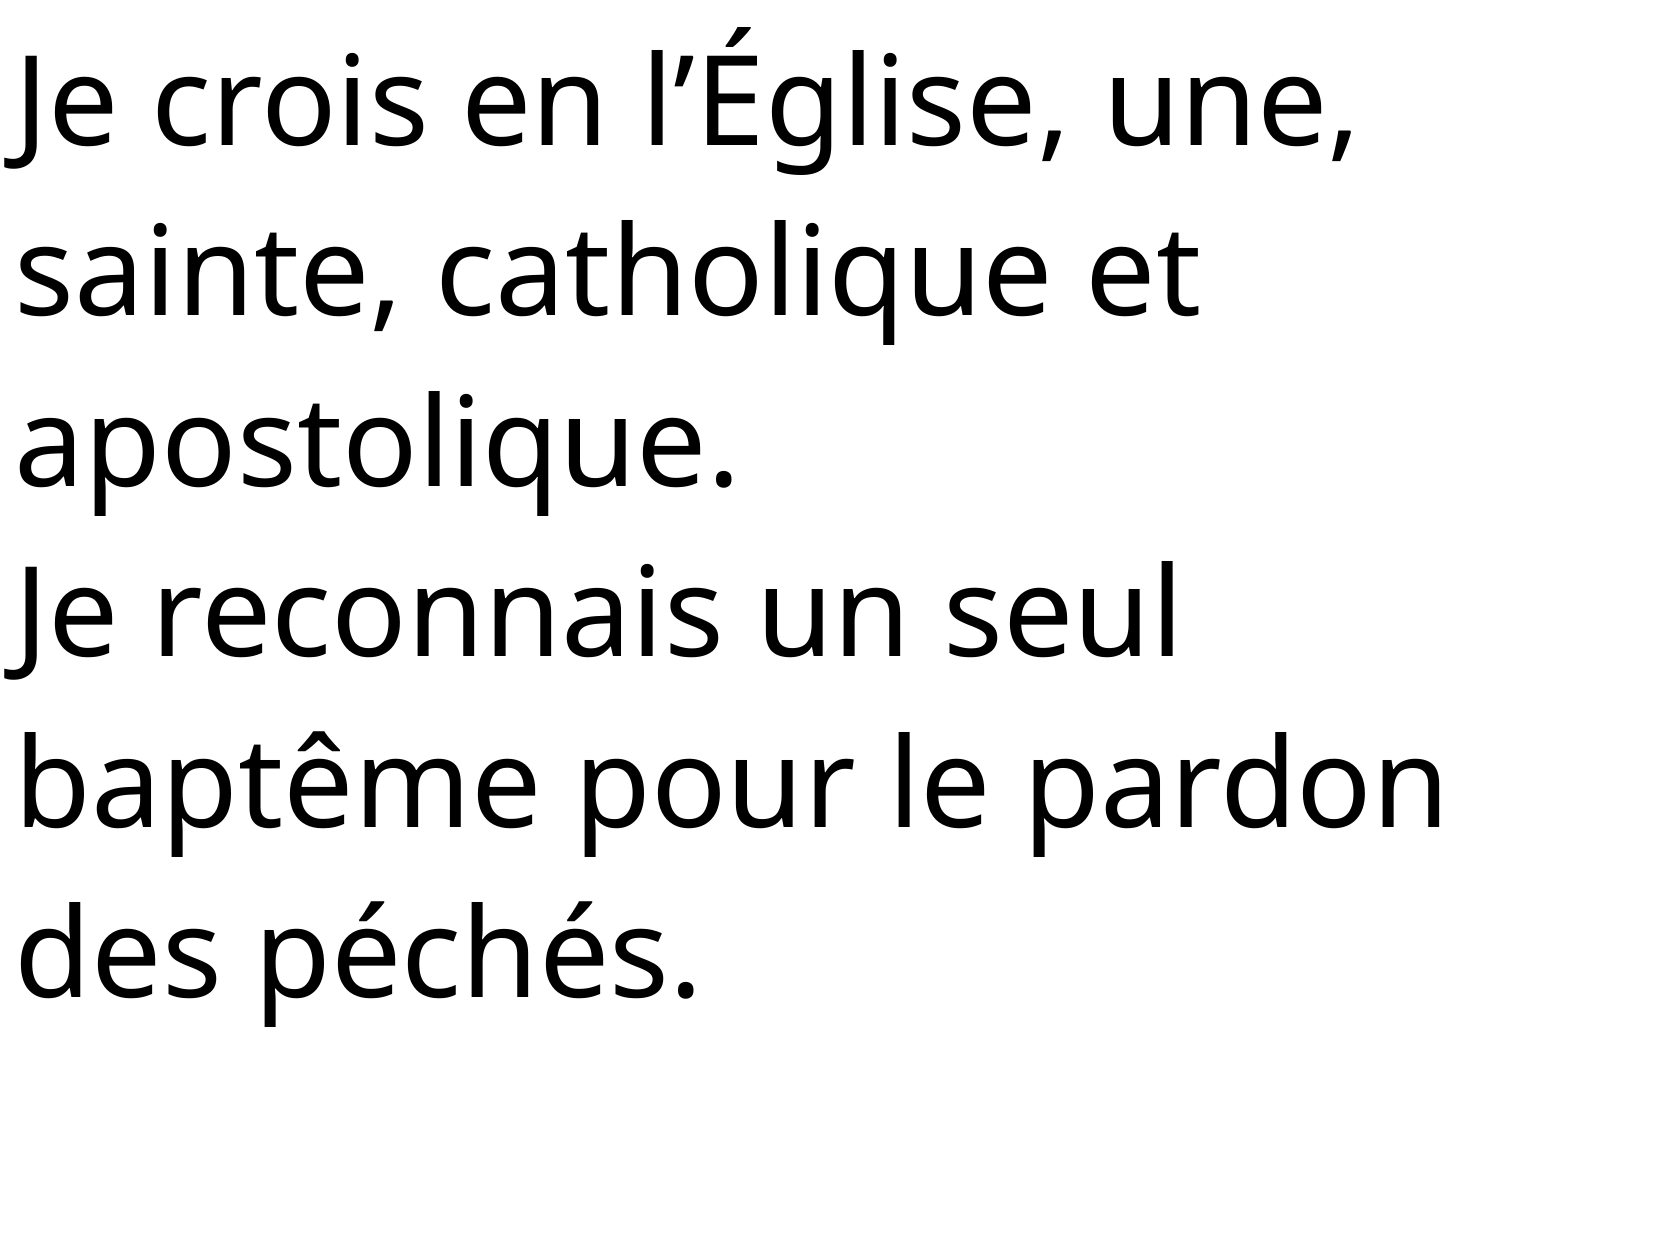

Je crois en l’Église, une, sainte, catholique et apostolique.
Je reconnais un seul baptême pour le pardon des péchés.